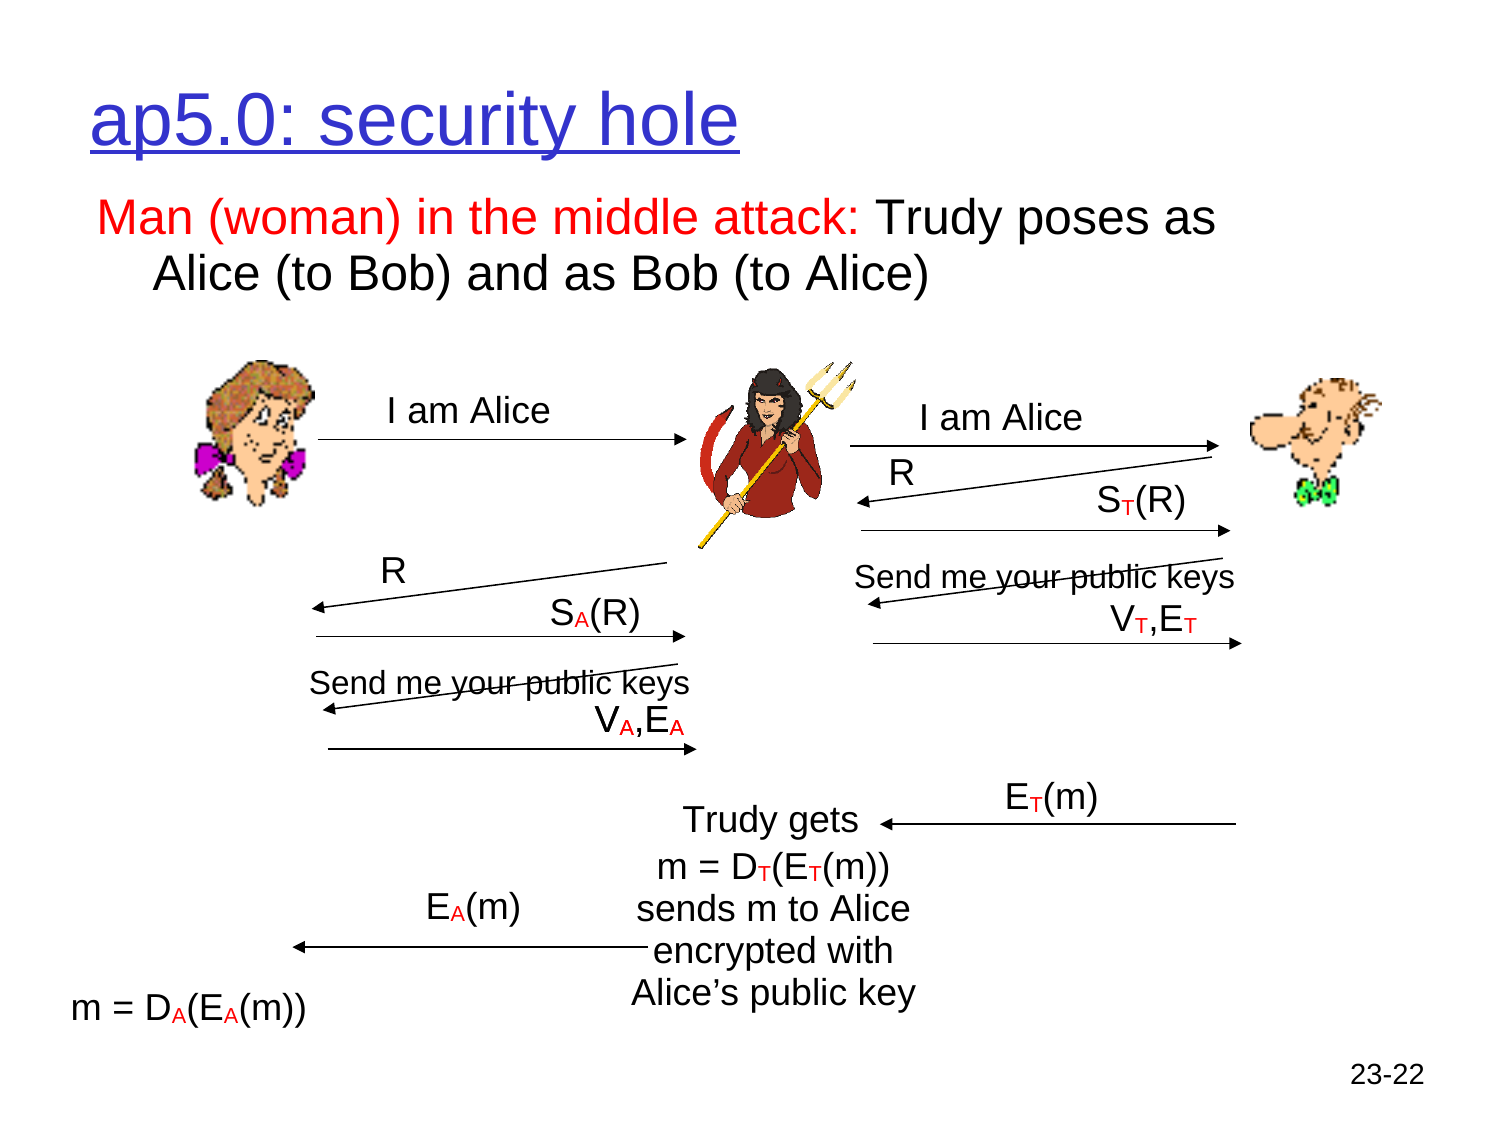

# ap5.0: security hole
Man (woman) in the middle attack: Trudy poses as Alice (to Bob) and as Bob (to Alice)
I am Alice
I am Alice
R
ST(R)
R
Send me your public keys
SA(R)
VT,ET
Send me your public keys
VA,EA
VA,EA
ET(m)
Trudy gets
m = DT(ET(m))
sends m to Alice encrypted with Alice’s public key
EA(m)
m = DA(EA(m))
22